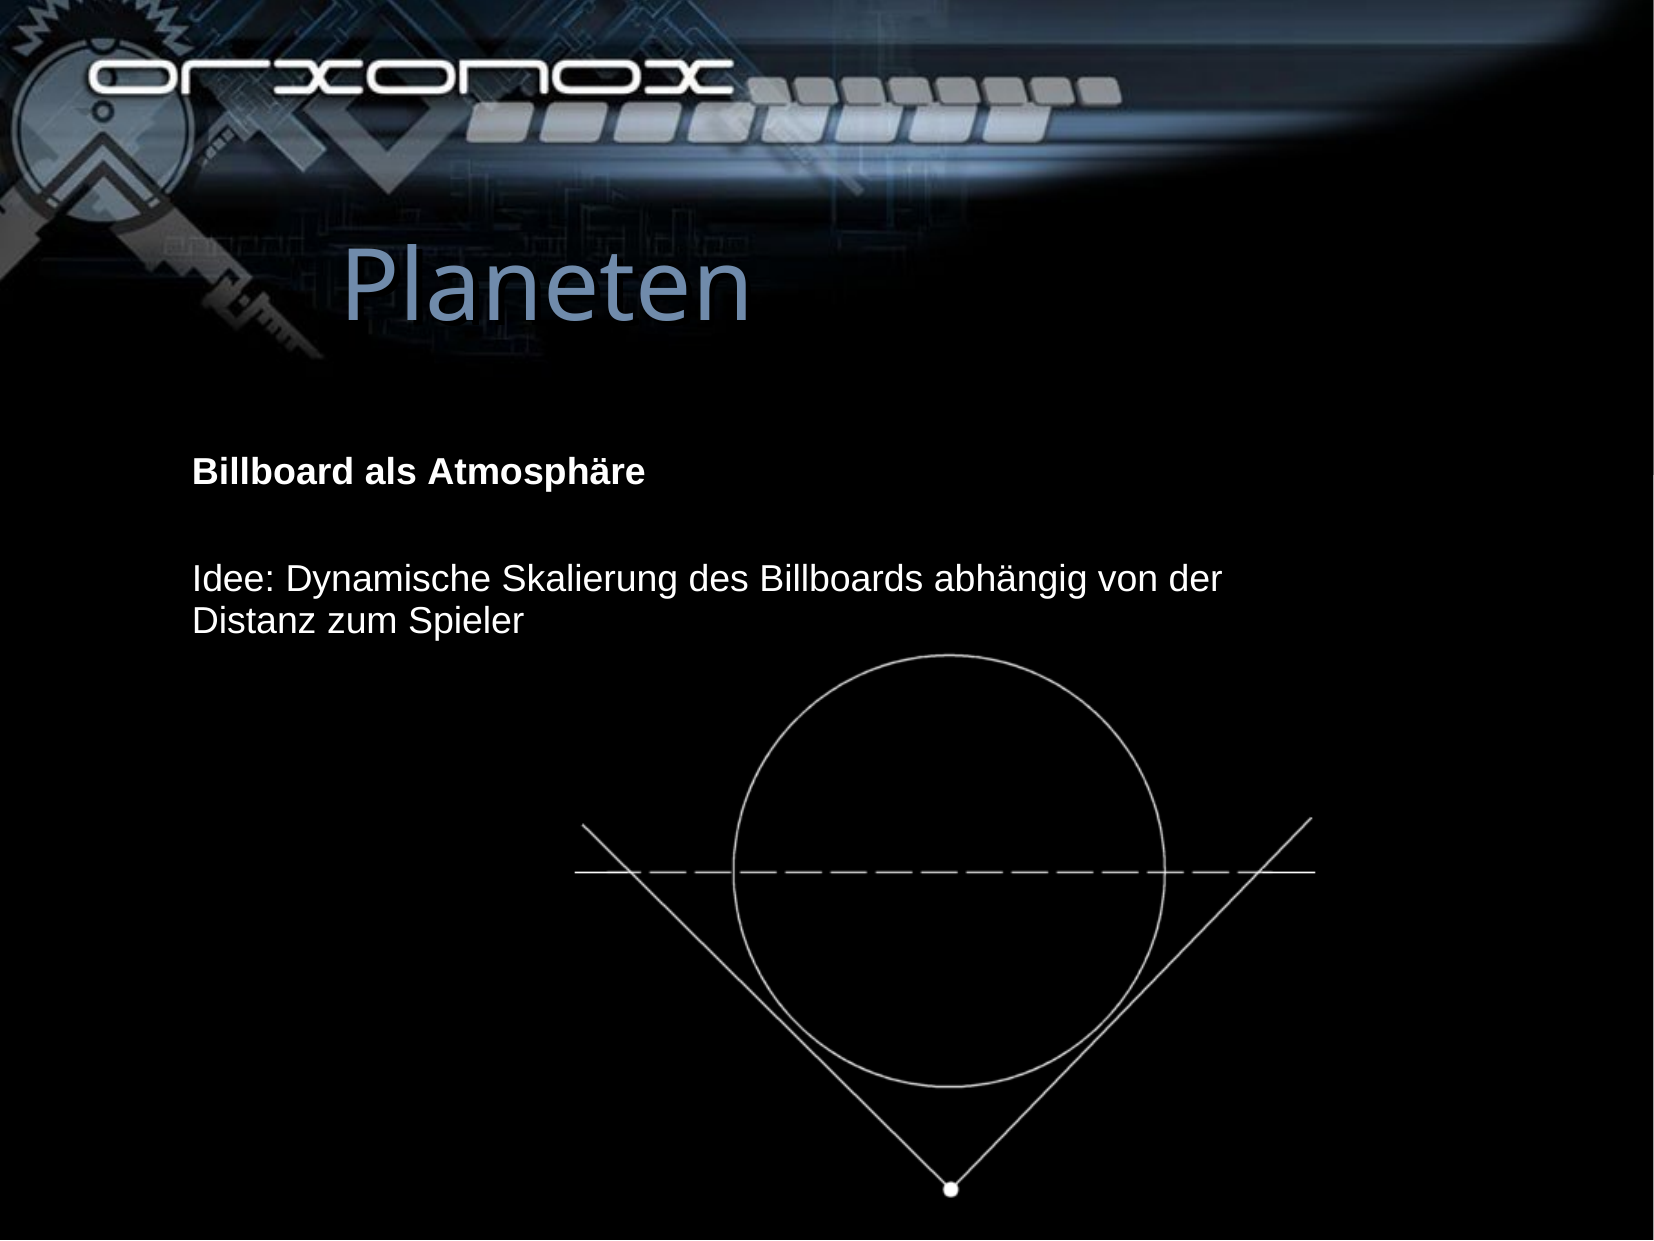

Planeten
Billboard als Atmosphäre
Idee: Dynamische Skalierung des Billboards abhängig von der Distanz zum Spieler